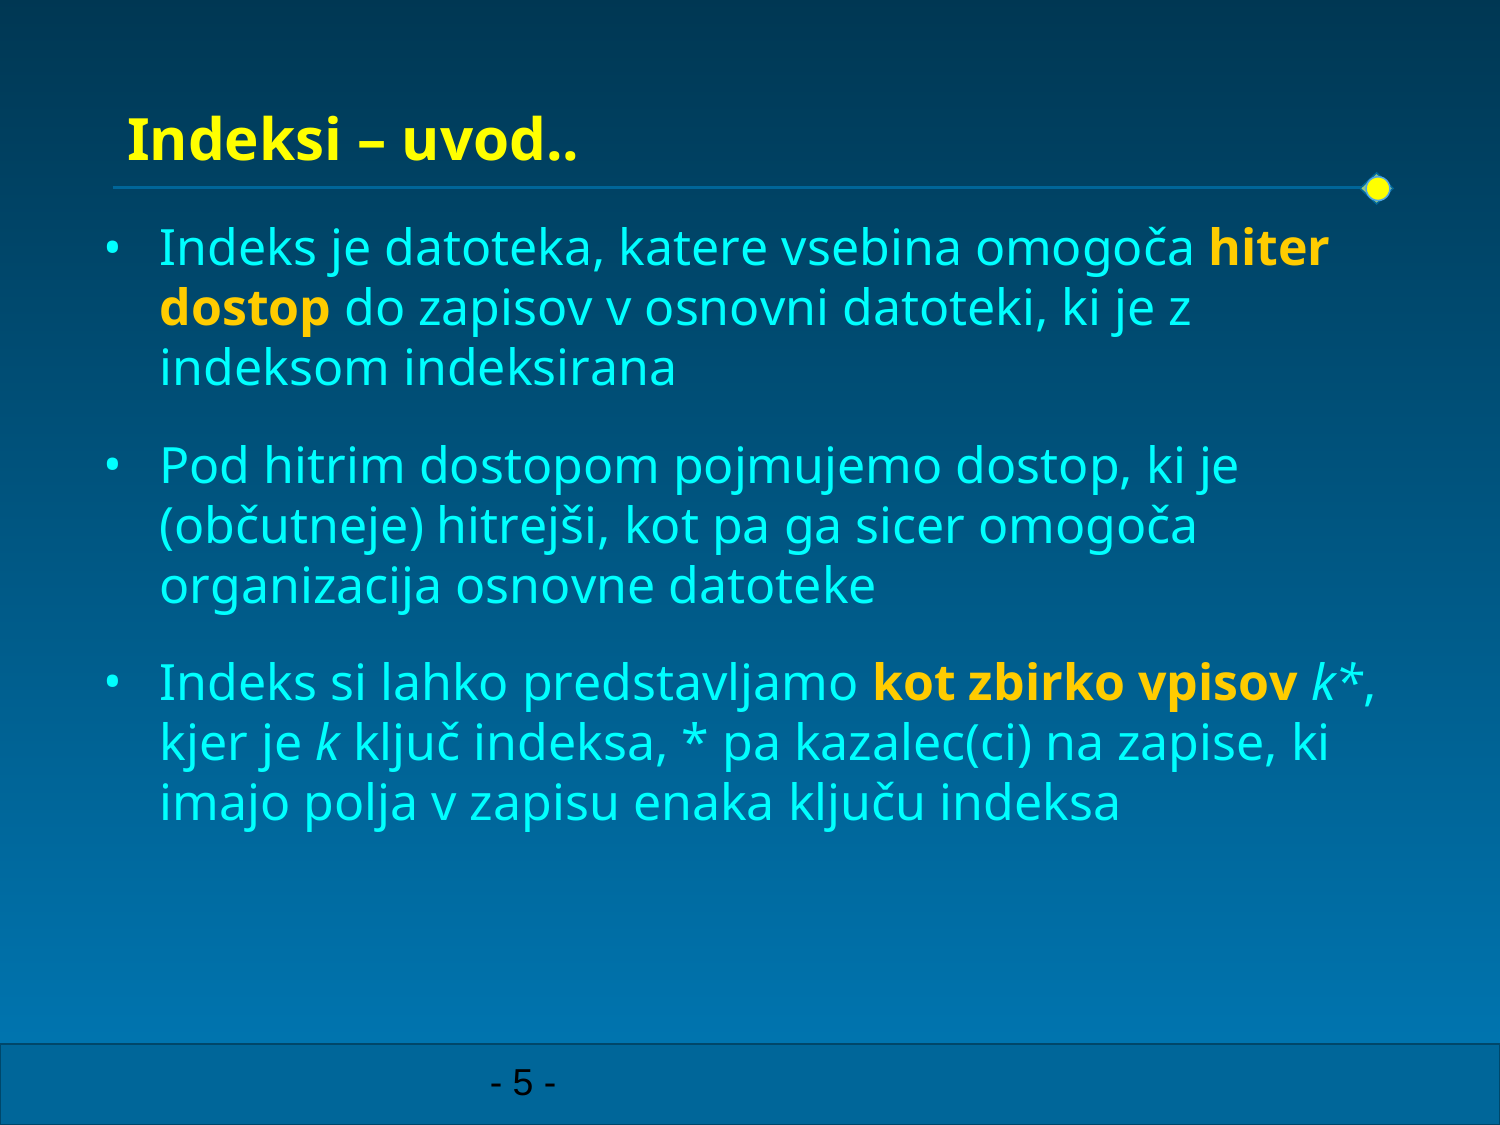

# Indeksi – uvod..
Indeks je datoteka, katere vsebina omogoča hiter dostop do zapisov v osnovni datoteki, ki je z indeksom indeksirana
Pod hitrim dostopom pojmujemo dostop, ki je (občutneje) hitrejši, kot pa ga sicer omogoča organizacija osnovne datoteke
Indeks si lahko predstavljamo kot zbirko vpisov k*, kjer je k ključ indeksa, * pa kazalec(ci) na zapise, ki imajo polja v zapisu enaka ključu indeksa